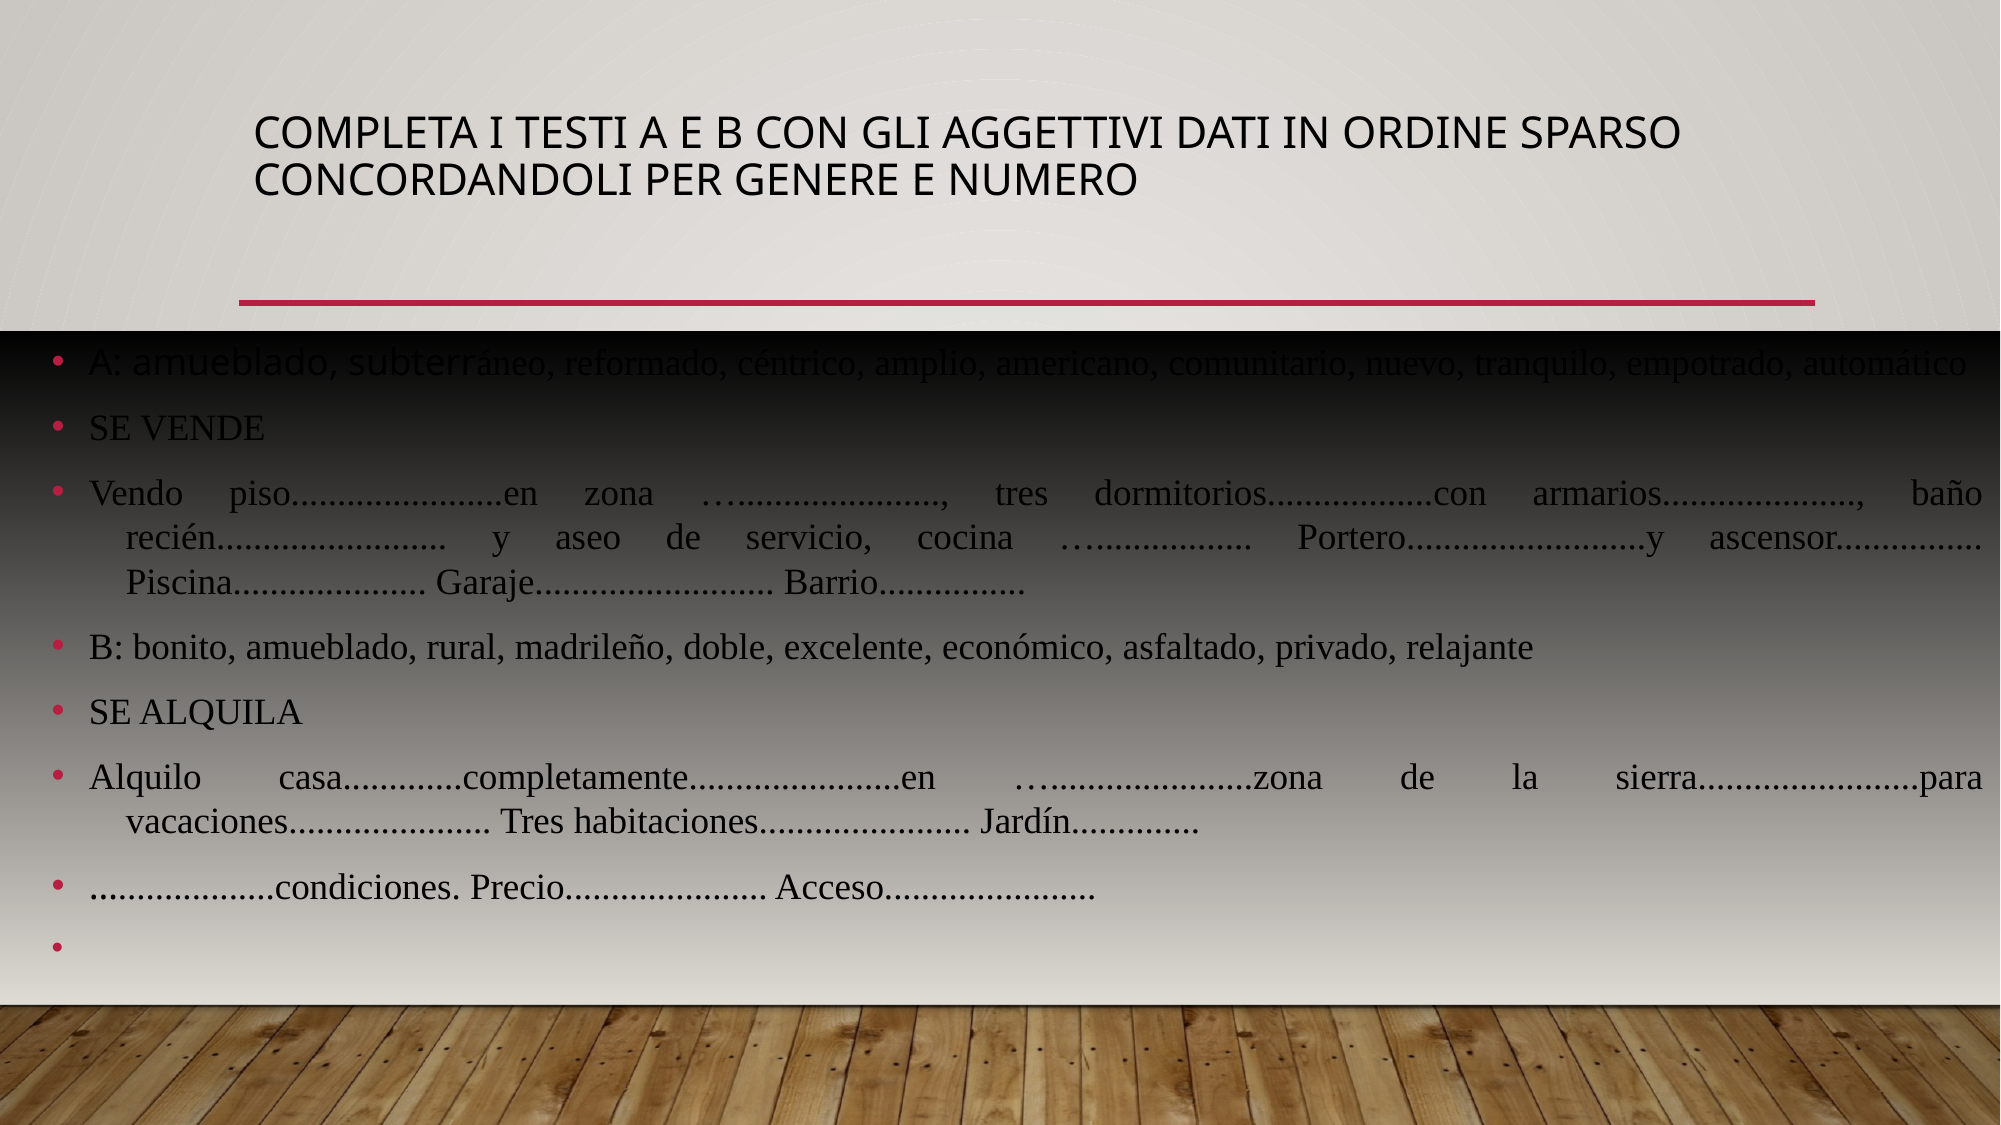

# Completa i testi A e B con gli aggettivi dati in ordine sparso concordandoli per genere e numero
A: amueblado, subterráneo, reformado, céntrico, amplio, americano, comunitario, nuevo, tranquilo, empotrado, automático
SE VENDE
Vendo piso.......................en zona …......................, tres dormitorios..................con armarios....................., baño recién......................... y aseo de servicio, cocina …................. Portero..........................y ascensor................ Piscina..................... Garaje.......................... Barrio................
B: bonito, amueblado, rural, madrileño, doble, excelente, económico, asfaltado, privado, relajante
SE ALQUILA
Alquilo casa.............completamente.......................en …......................zona de la sierra........................para vacaciones...................... Tres habitaciones....................... Jardín..............
….................condiciones. Precio...................... Acceso.......................